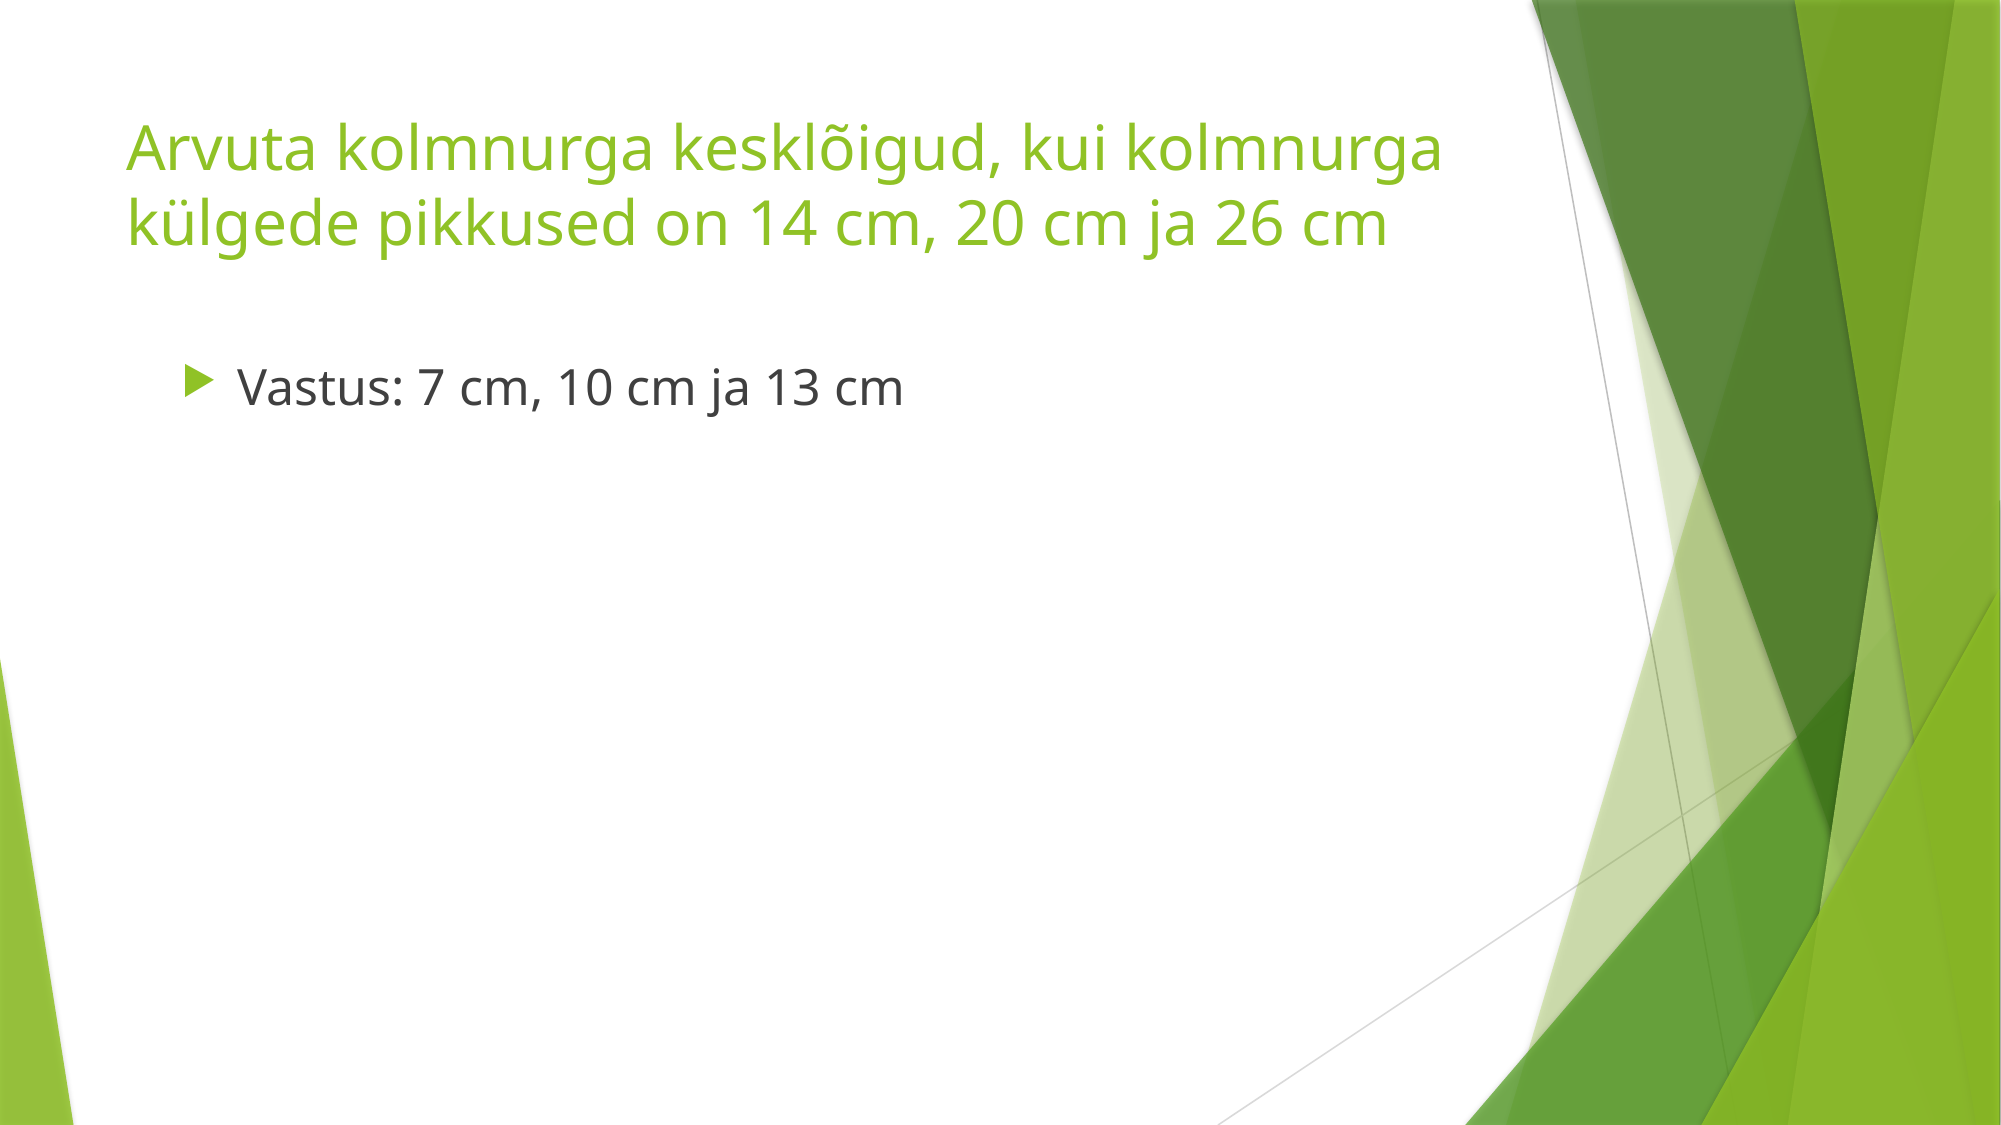

# Arvuta kolmnurga kesklõigud, kui kolmnurga külgede pikkused on 14 cm, 20 cm ja 26 cm
Vastus: 7 cm, 10 cm ja 13 cm